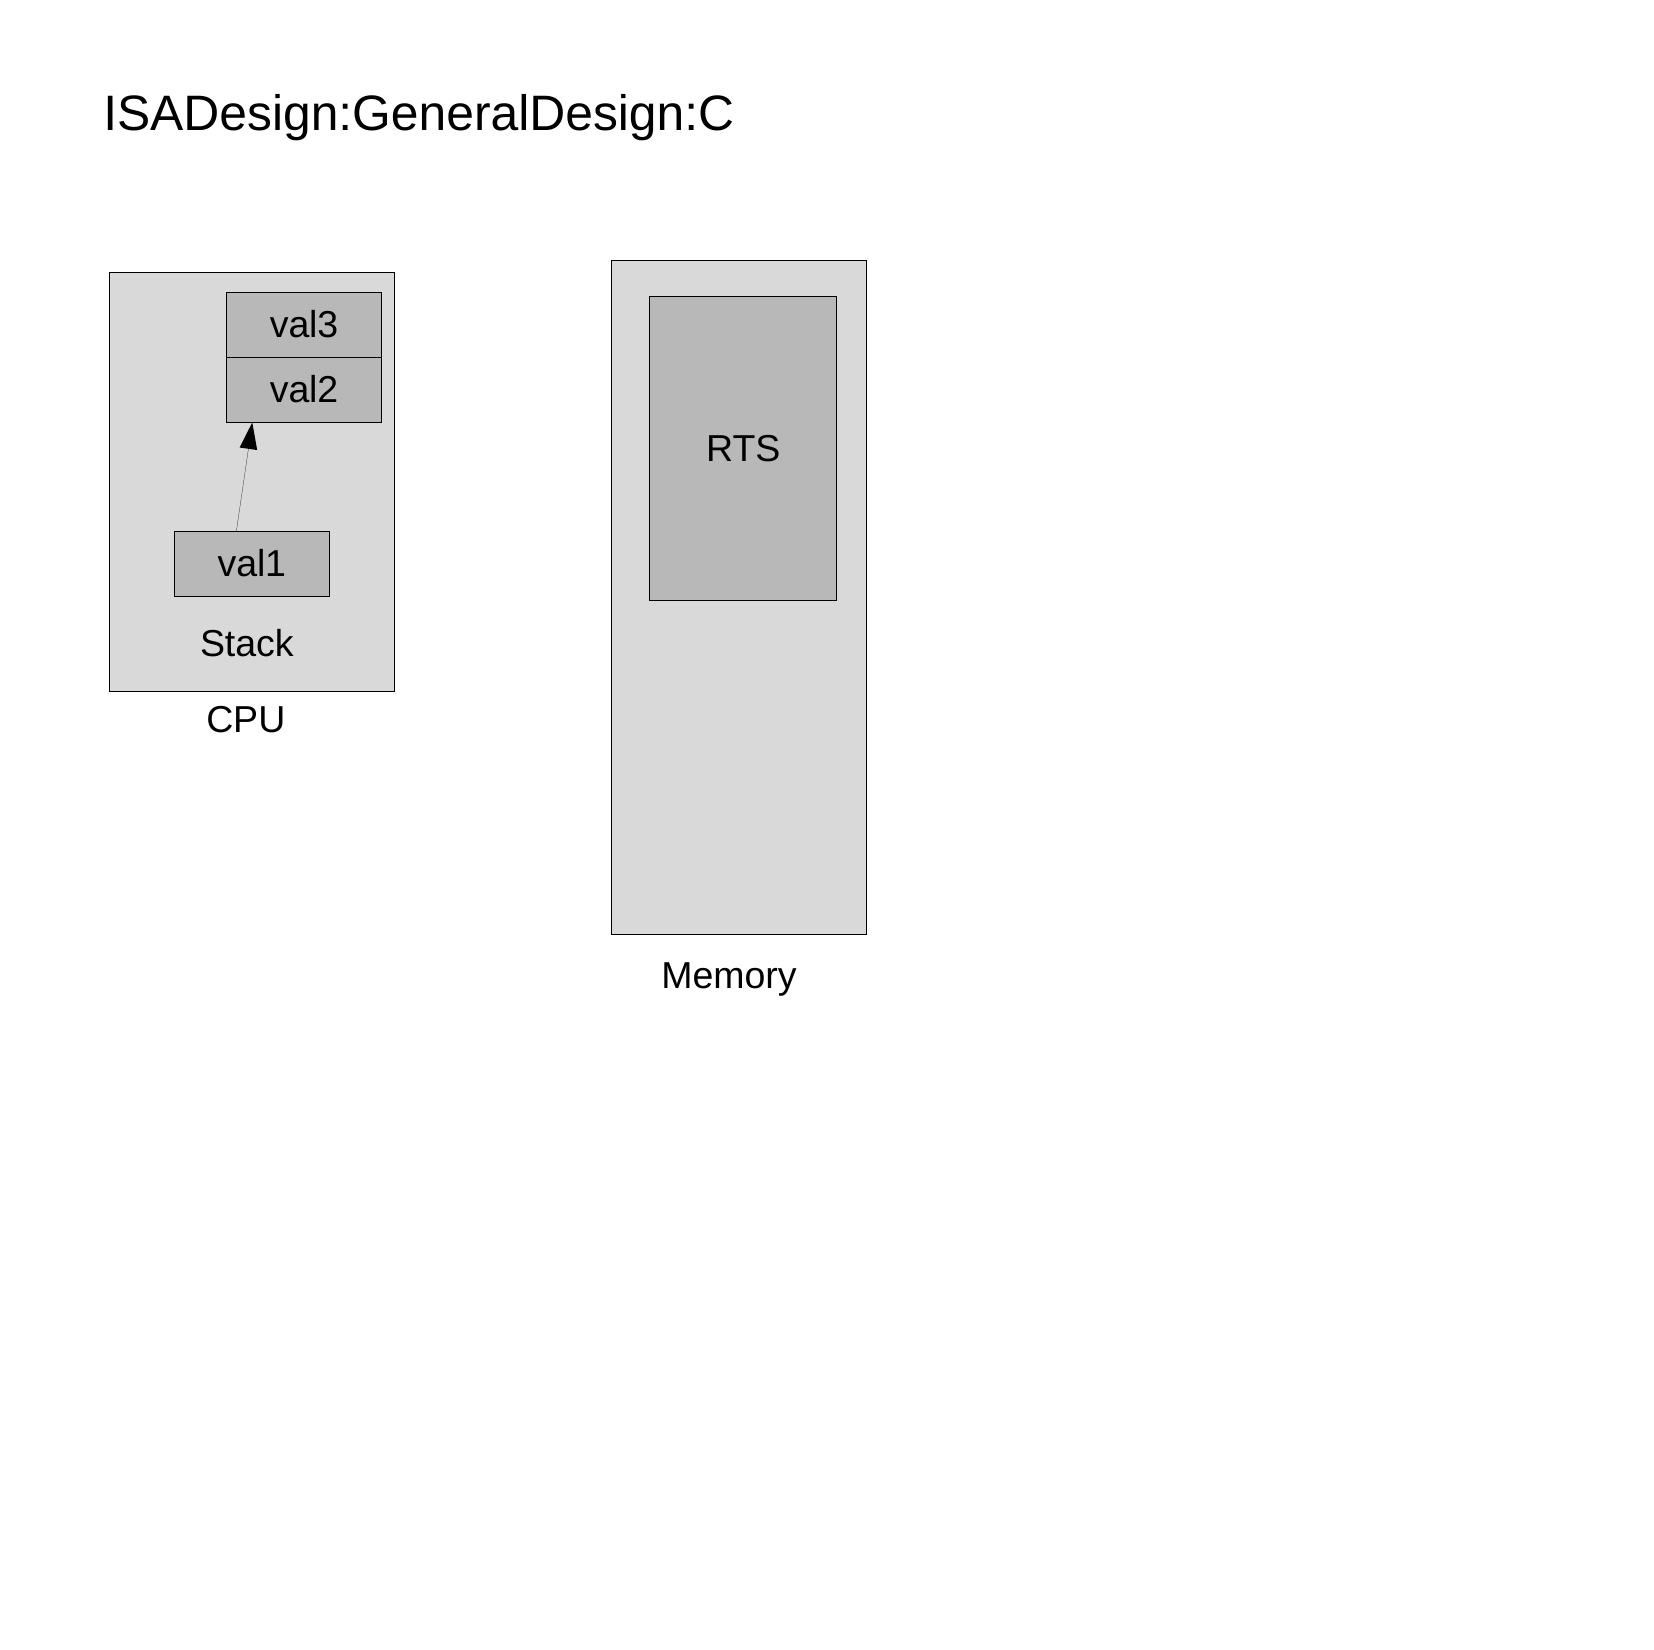

ISADesign:GeneralDesign:C
val3
RTS
val2
val1
Stack
CPU
Memory